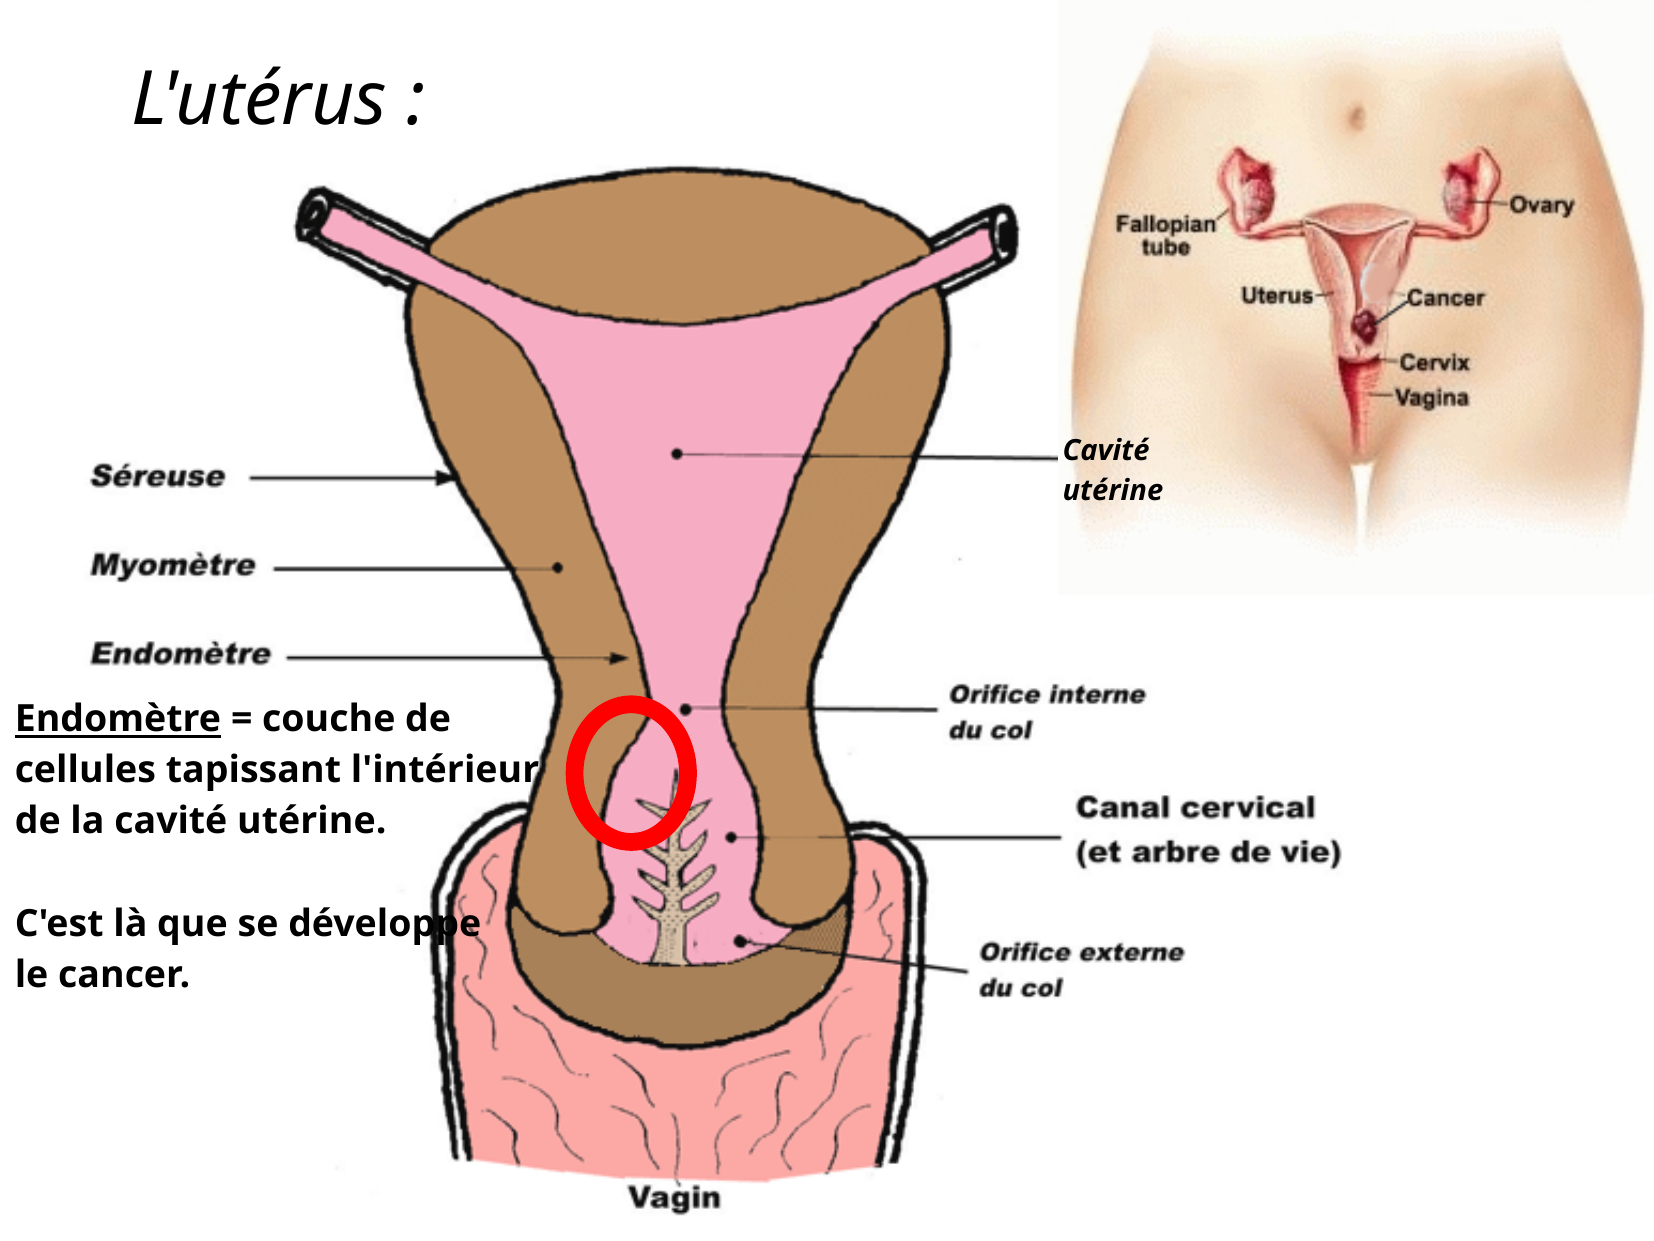

L'utérus :
Cavité utérine
Endomètre = couche de cellules tapissant l'intérieur de la cavité utérine.
C'est là que se développe
le cancer.